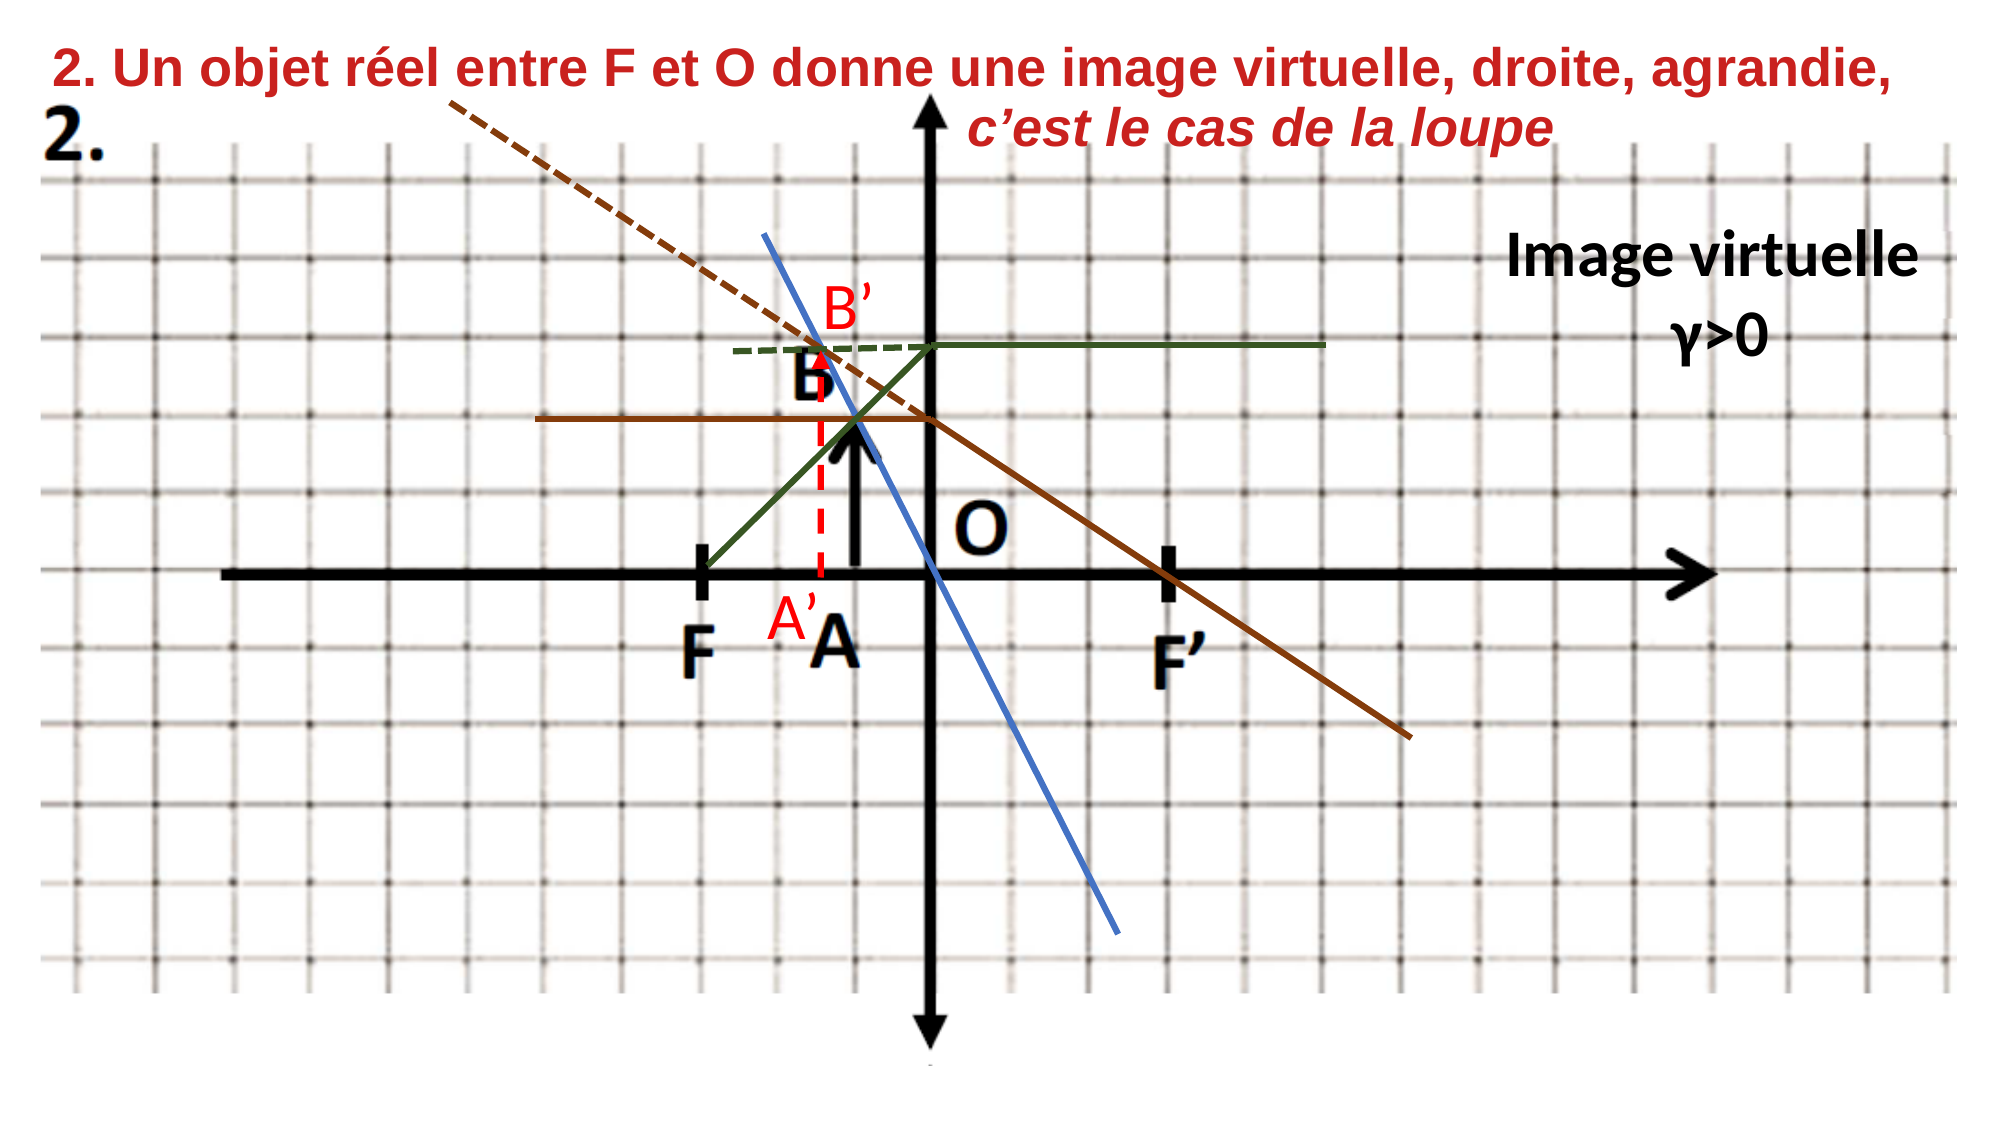

2. Un objet réel entre F et O donne une image virtuelle, droite, agrandie, c’est le cas de la loupe
Image virtuelle
γ>0
B’
A’